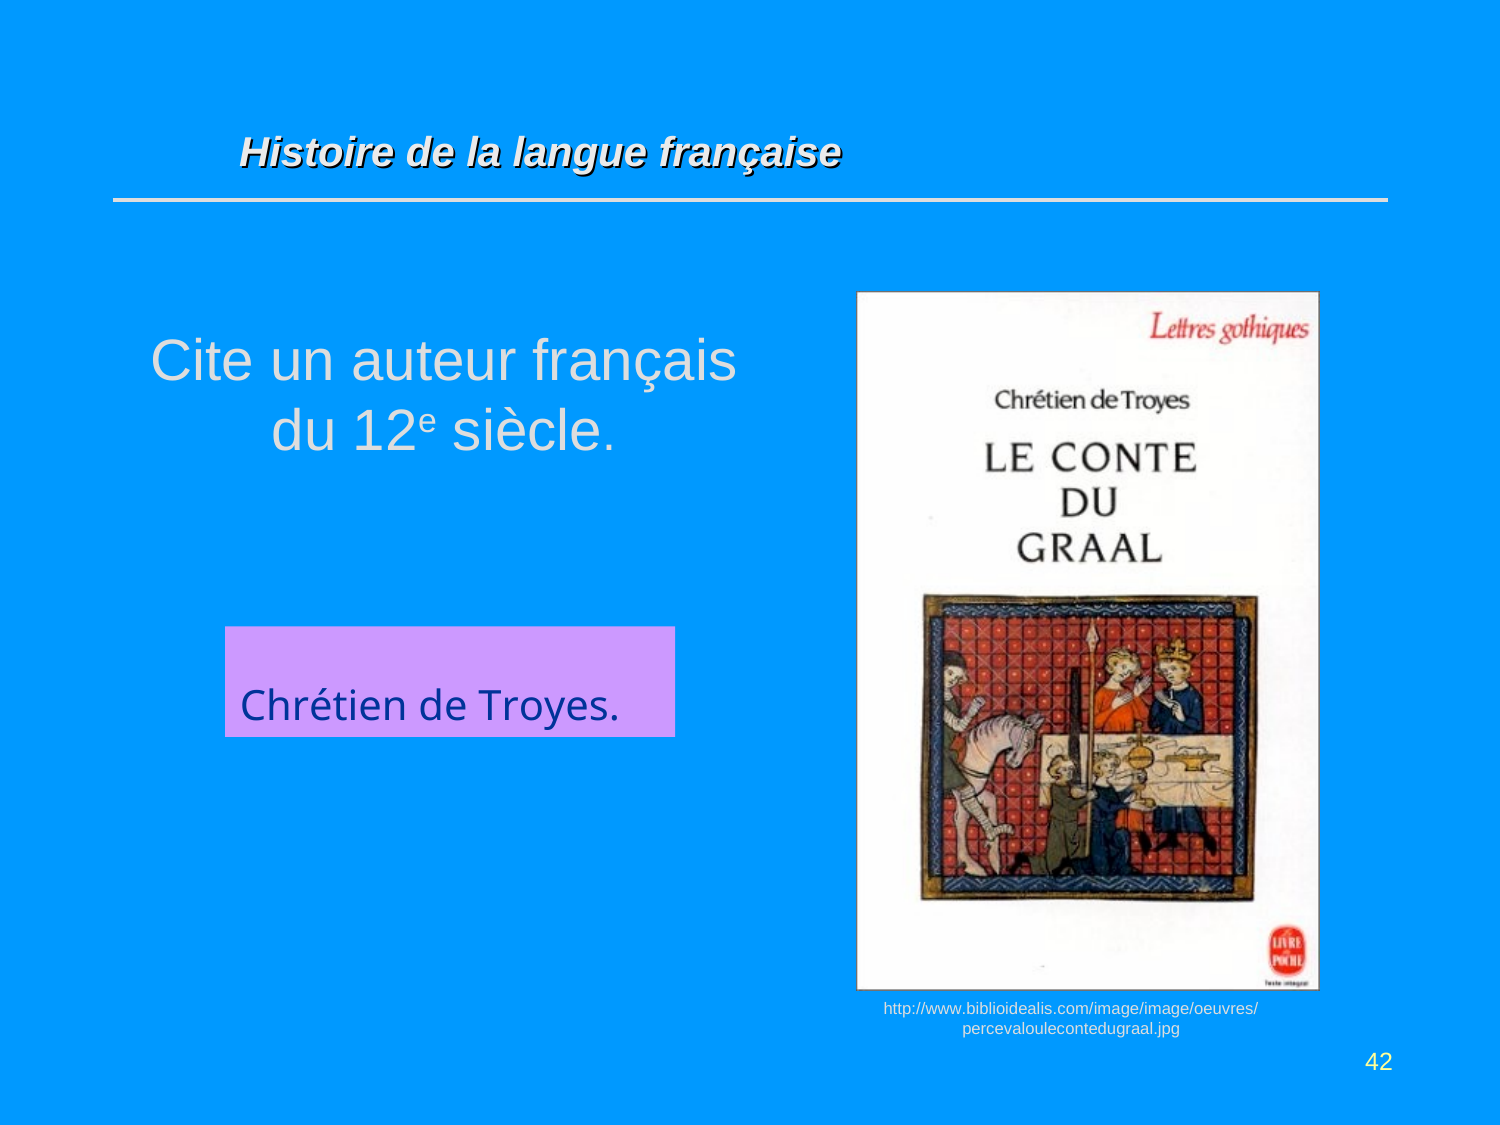

Histoire de la langue française
http://www.biblioidealis.com/image/image/oeuvres/percevaloulecontedugraal.jpg
Cite un auteur français du 12e siècle.
Chrétien de Troyes.
42